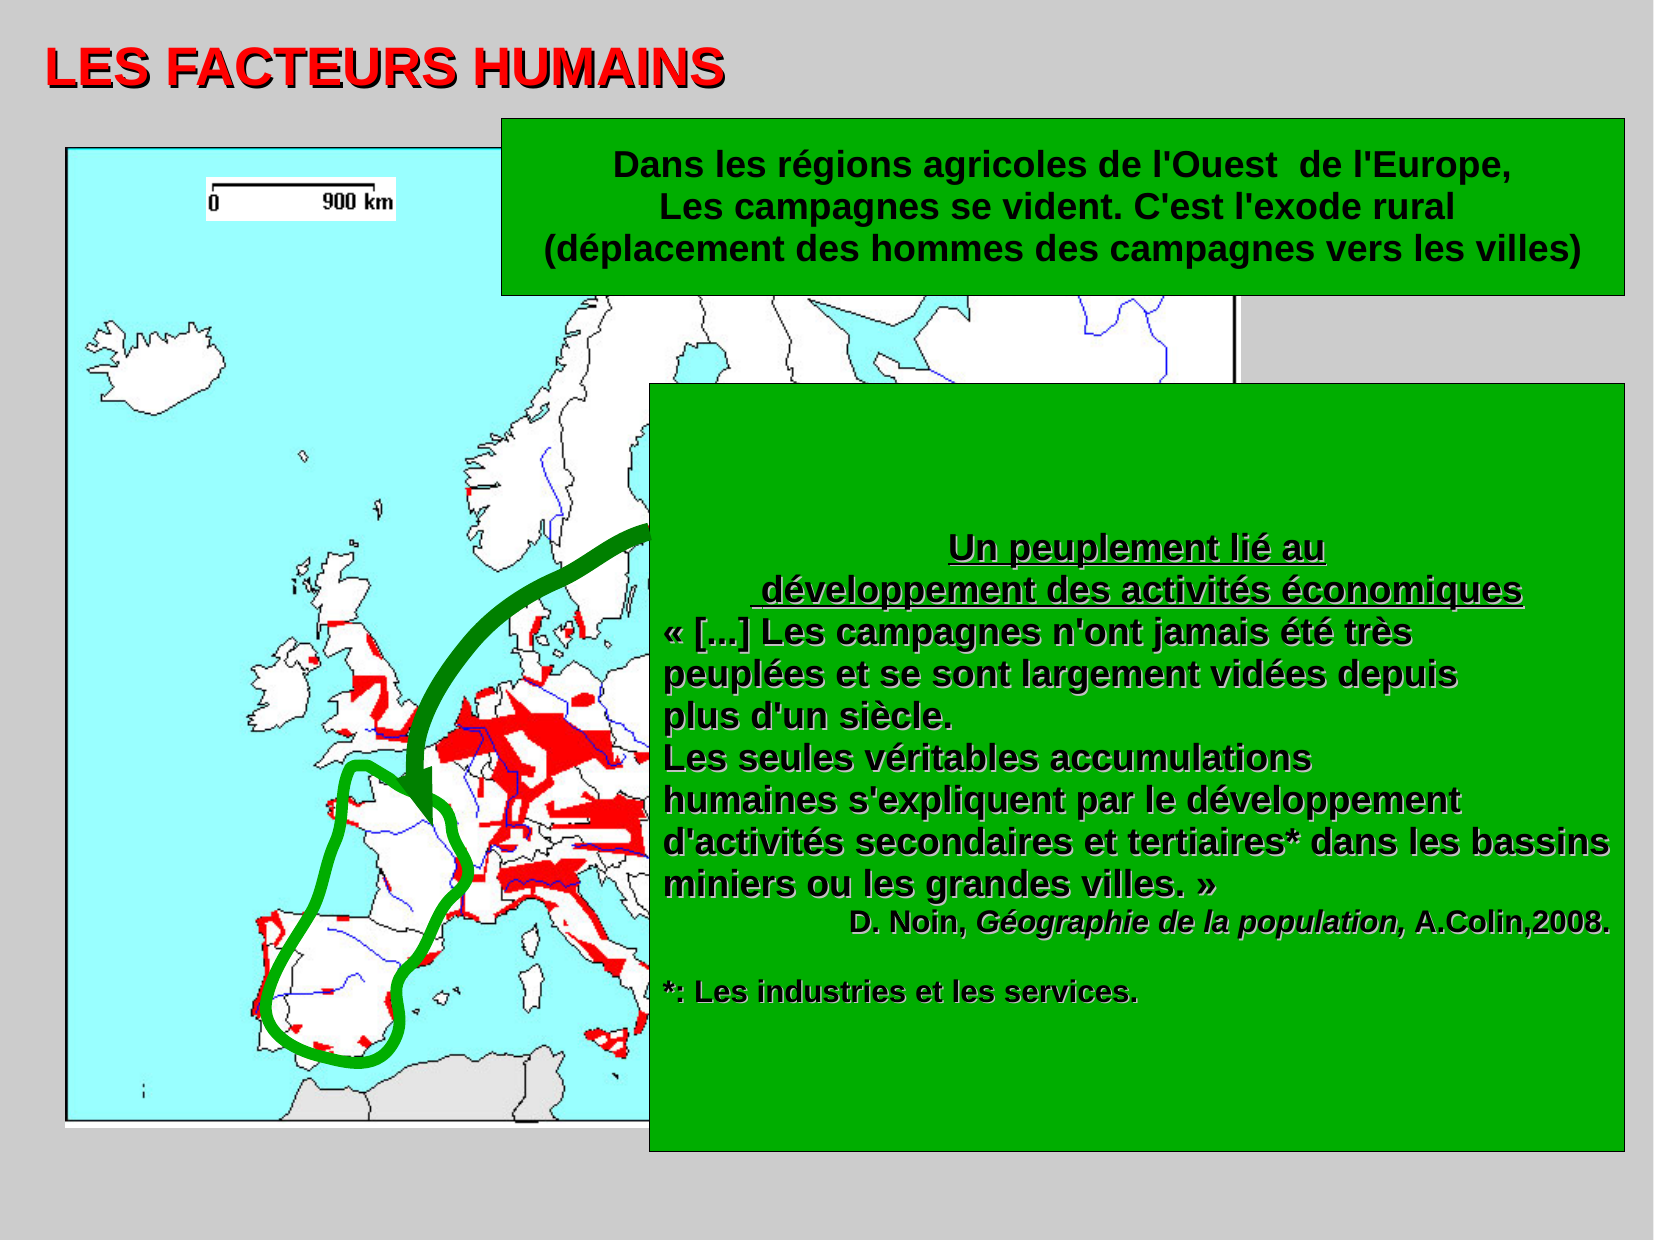

LES FACTEURS HUMAINS
Dans les régions agricoles de l'Ouest de l'Europe,
Les campagnes se vident. C'est l'exode rural
(déplacement des hommes des campagnes vers les villes)
Un peuplement lié au
 développement des activités économiques
« [...] Les campagnes n'ont jamais été très
peuplées et se sont largement vidées depuis
plus d'un siècle.
Les seules véritables accumulations
humaines s'expliquent par le développement
d'activités secondaires et tertiaires* dans les bassins
miniers ou les grandes villes. »
D. Noin, Géographie de la population, A.Colin,2008.
*: Les industries et les services.